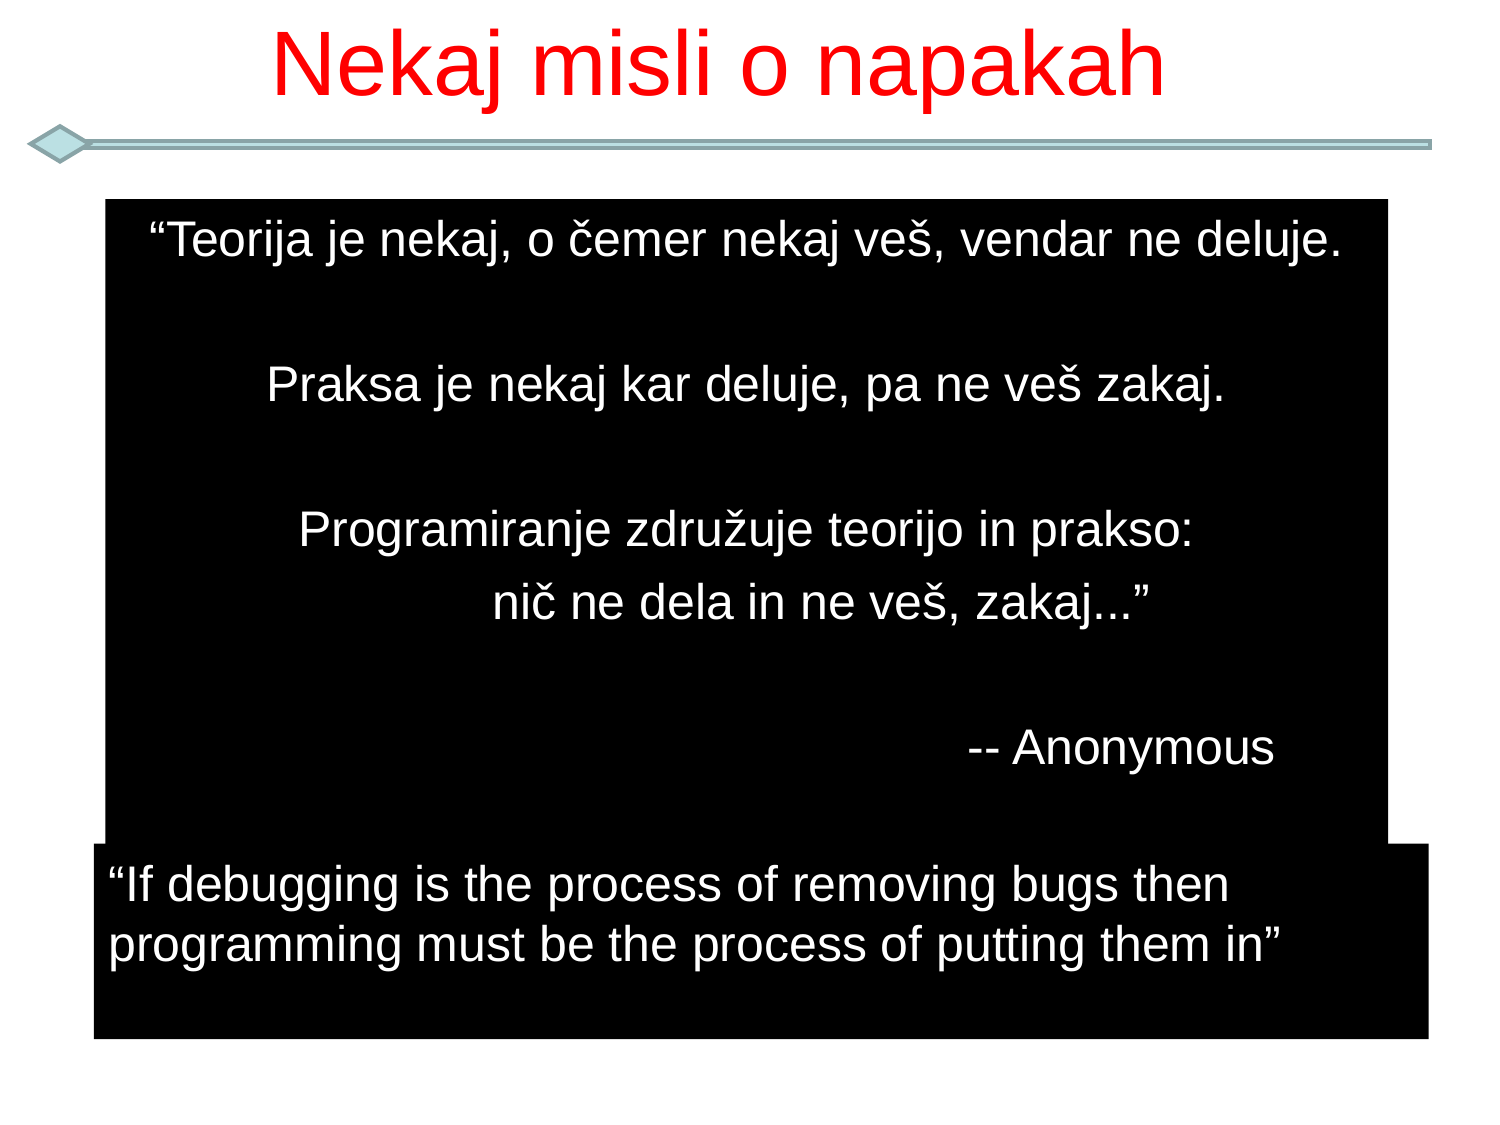

# Nekaj misli o napakah
“Teorija je nekaj, o čemer nekaj veš, vendar ne deluje.
Praksa je nekaj kar deluje, pa ne veš zakaj.
Programiranje združuje teorijo in prakso:
	nič ne dela in ne veš, zakaj...”
 					-- Anonymous
“If debugging is the process of removing bugs then programming must be the process of putting them in”